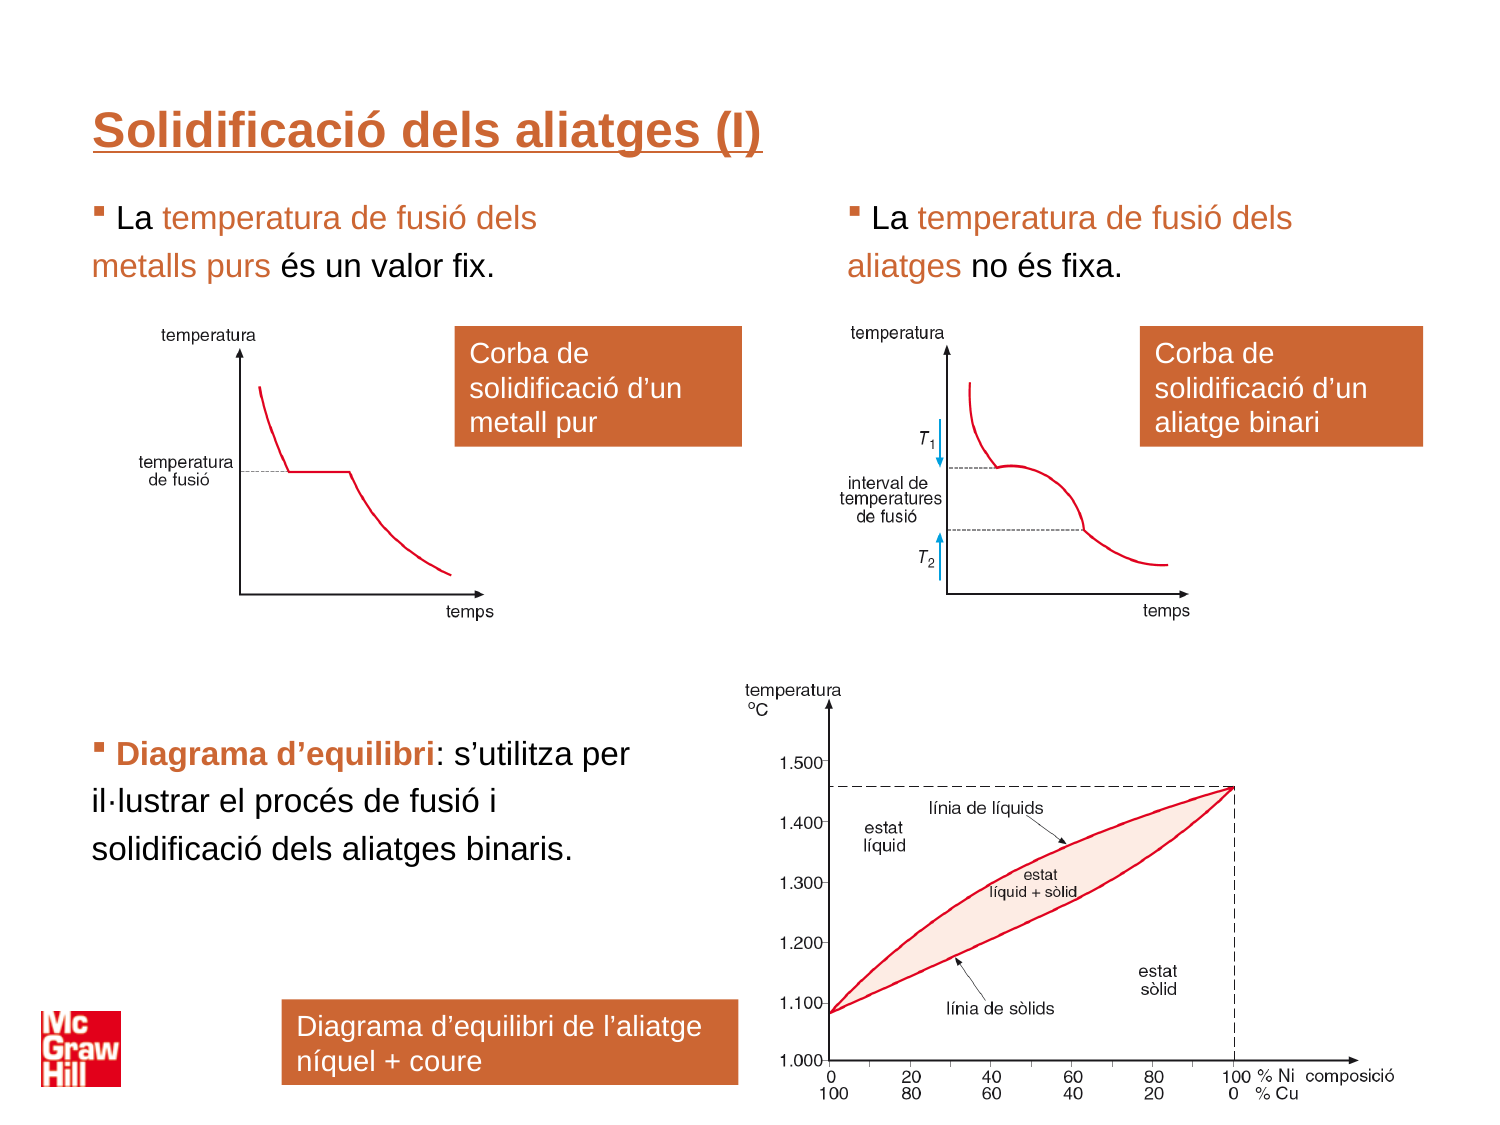

Solidificació dels aliatges (I)
 La temperatura de fusió dels metalls purs és un valor fix.
 La temperatura de fusió dels aliatges no és fixa.
Corba de solidificació d’un metall pur
Corba de solidificació d’un aliatge binari
 Diagrama d’equilibri: s’utilitza per il·lustrar el procés de fusió i solidificació dels aliatges binaris.
Diagrama d’equilibri de l’aliatge níquel + coure